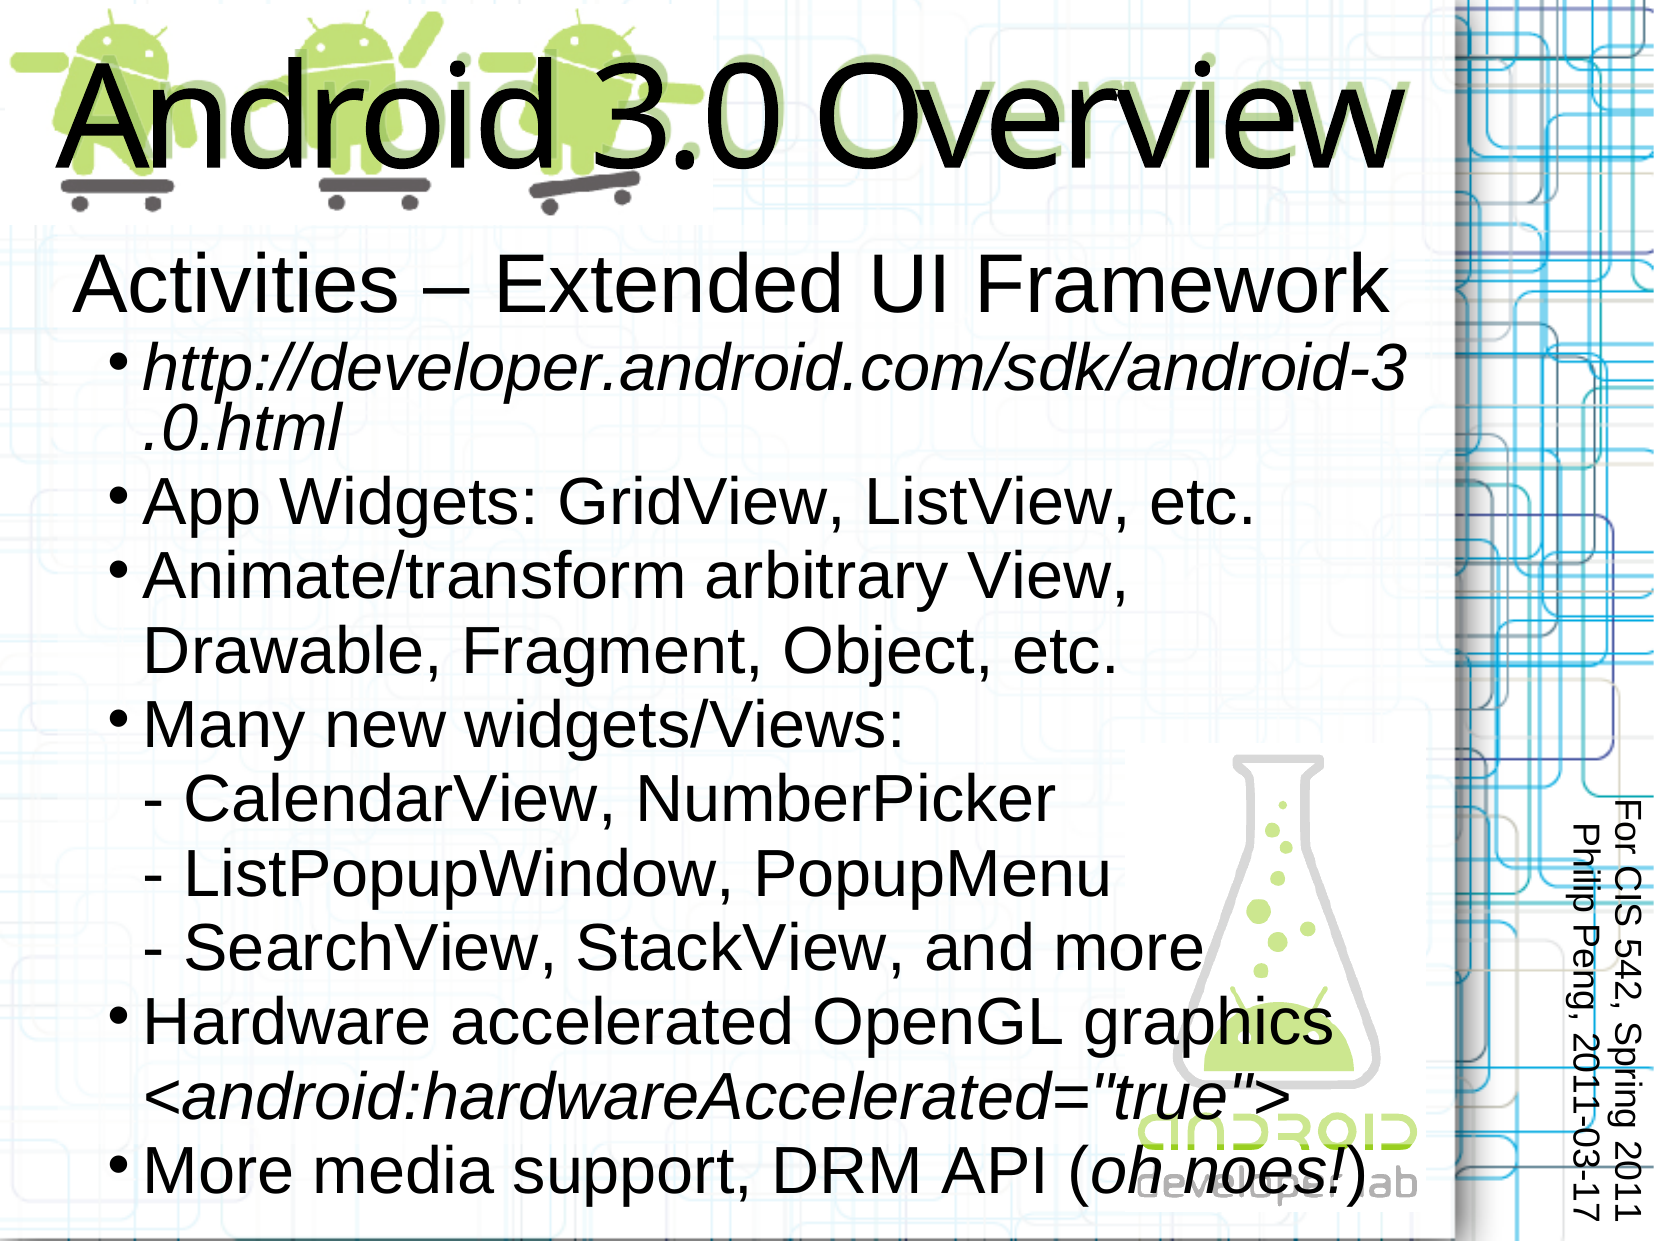

Android 3.0 Overview
Activities – Extended UI Framework
http://developer.android.com/sdk/android-3.0.html
App Widgets: GridView, ListView, etc.
Animate/transform arbitrary View, Drawable, Fragment, Object, etc.
Many new widgets/Views:
- CalendarView, NumberPicker
- ListPopupWindow, PopupMenu
- SearchView, StackView, and more
Hardware accelerated OpenGL graphics <android:hardwareAccelerated="true">
More media support, DRM API (oh noes!)
For CIS 542, Spring 2011
Philip Peng, 2011-03-17